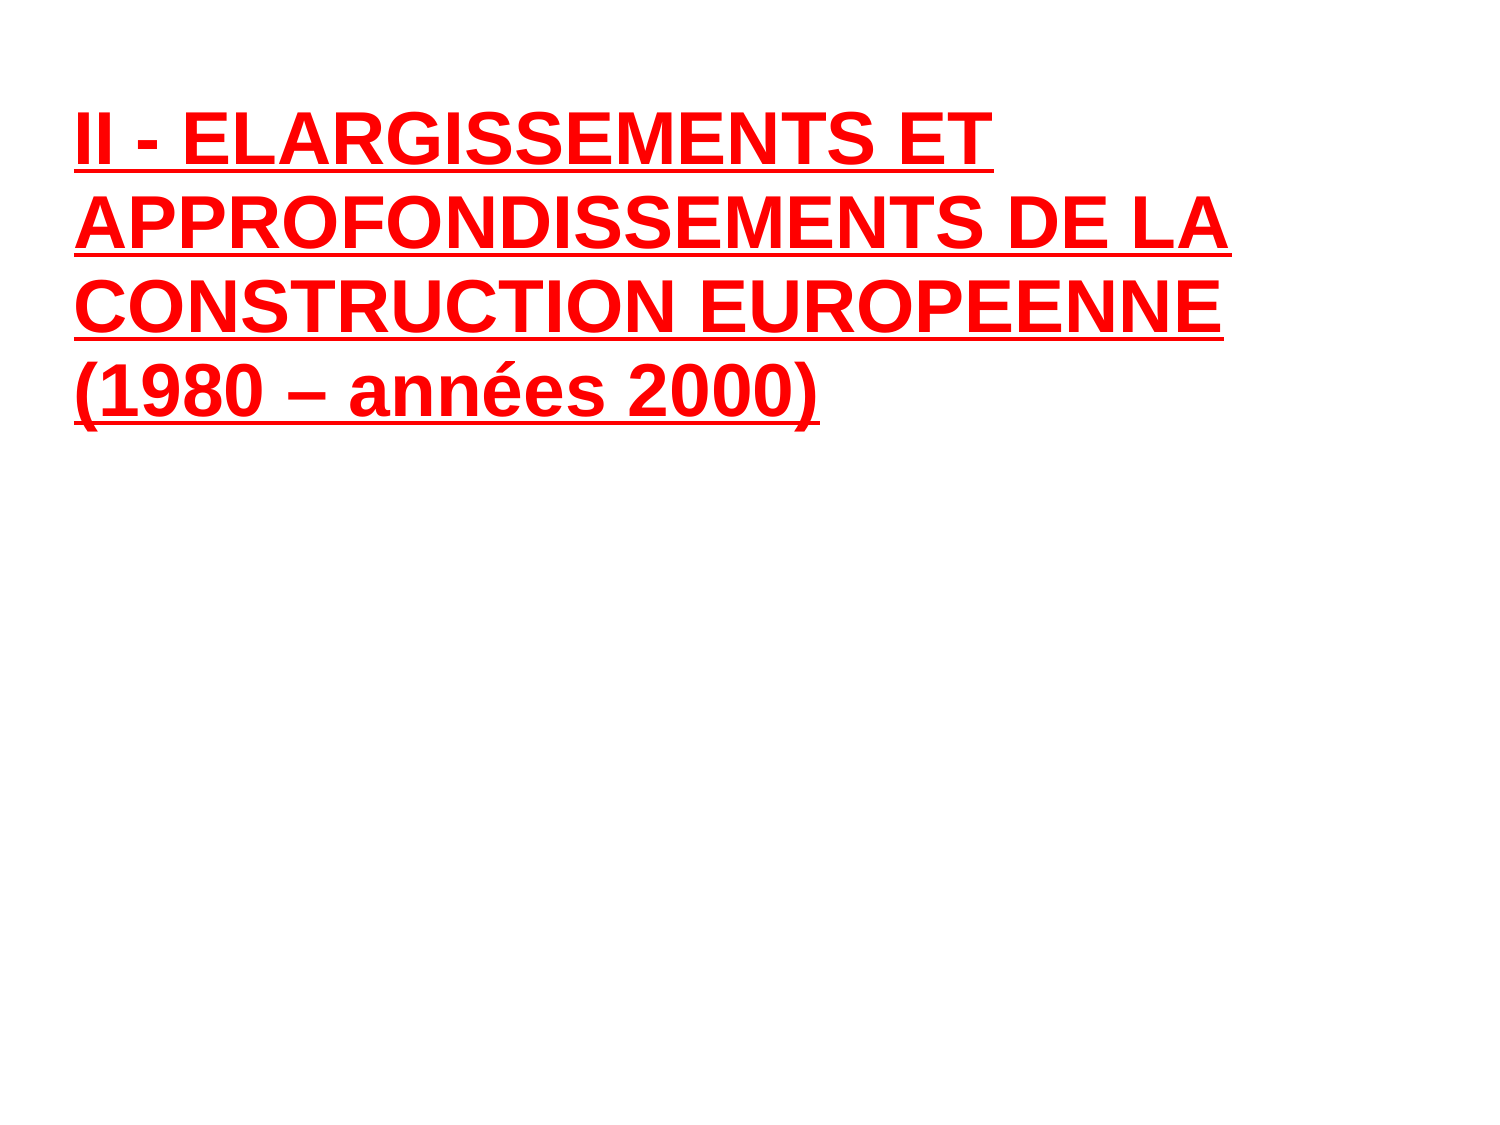

# II - ELARGISSEMENTS ET APPROFONDISSEMENTS DE LA CONSTRUCTION EUROPEENNE (1980 – années 2000)